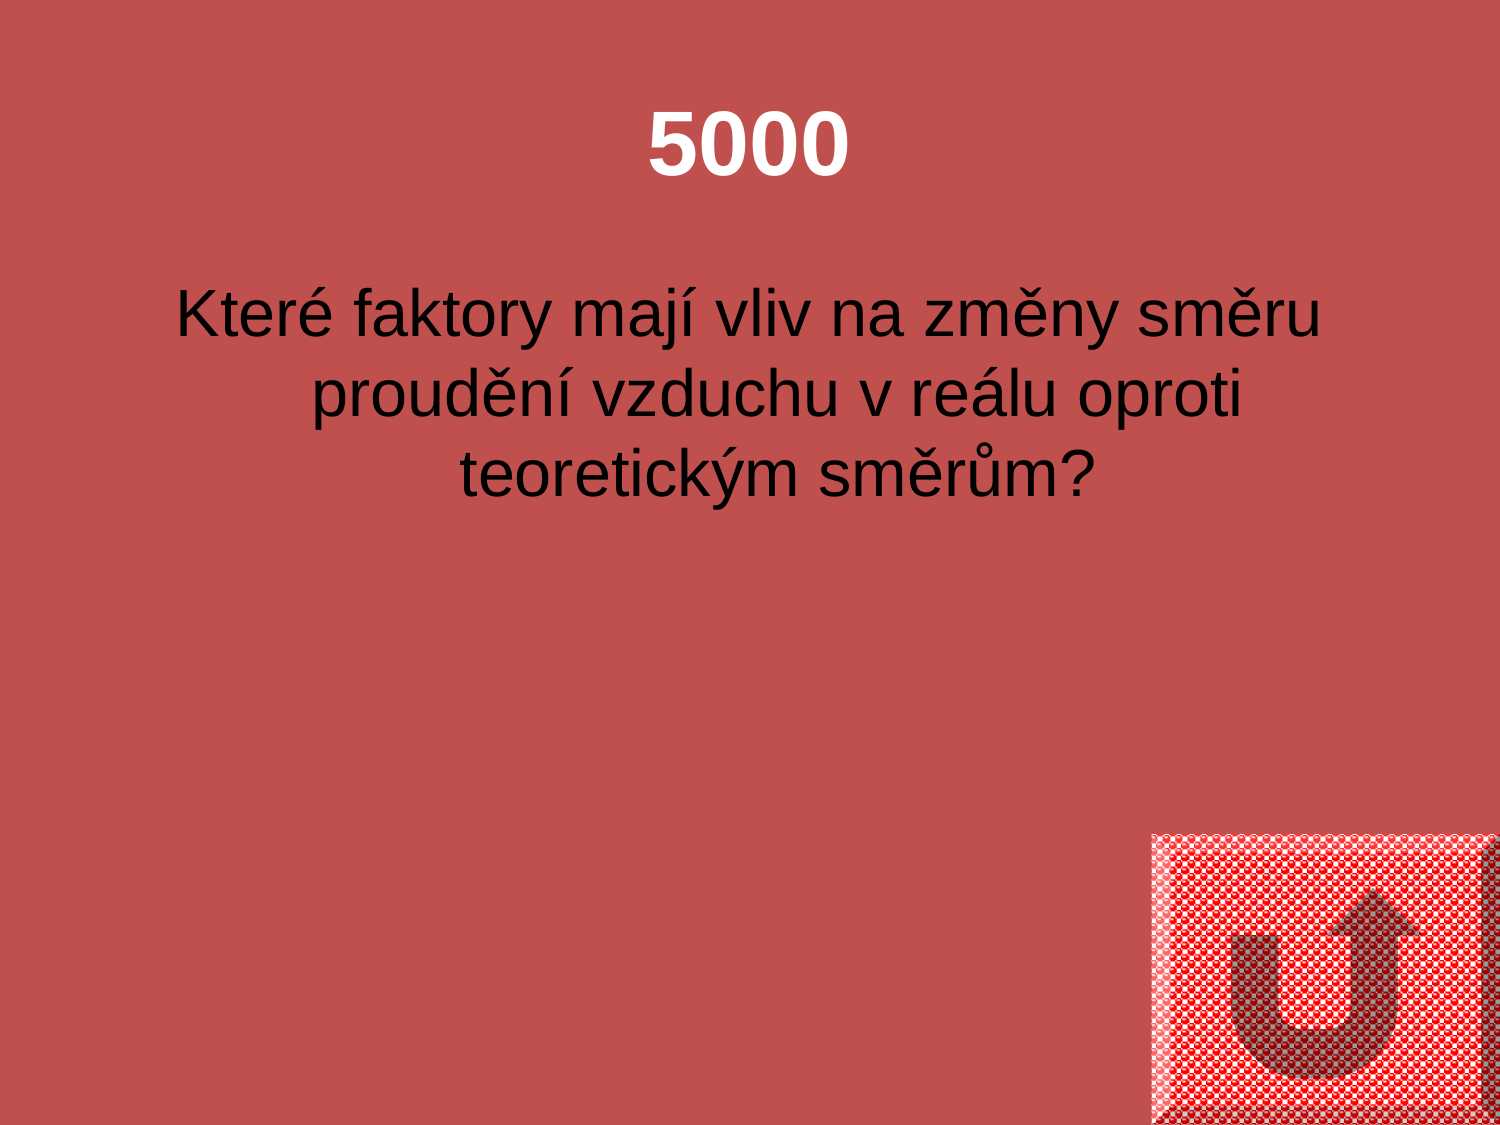

# 5000
Které faktory mají vliv na změny směru proudění vzduchu v reálu oproti teoretickým směrům?